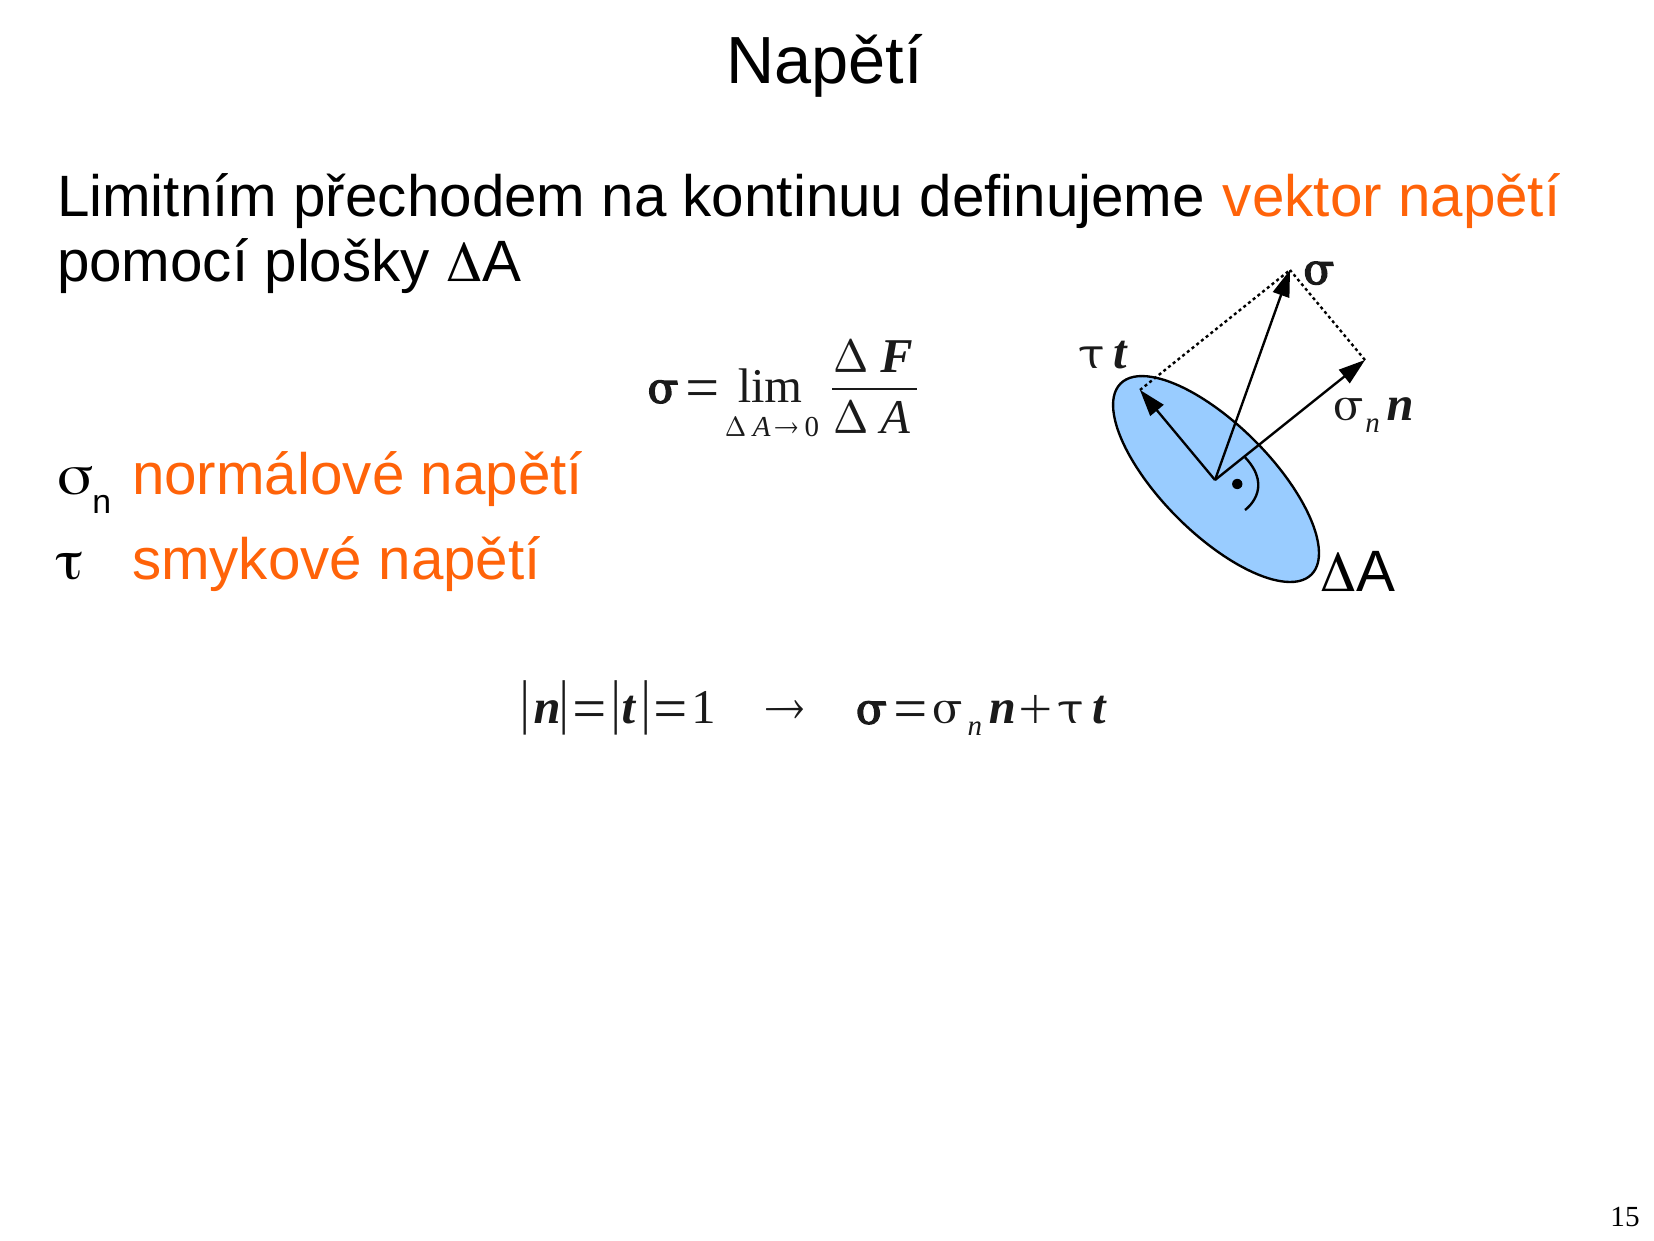

# Napětí
Limitním přechodem na kontinuu definujeme vektor napětí pomocí plošky DA
sn 	normálové napětí
t	smykové napětí
DA
15